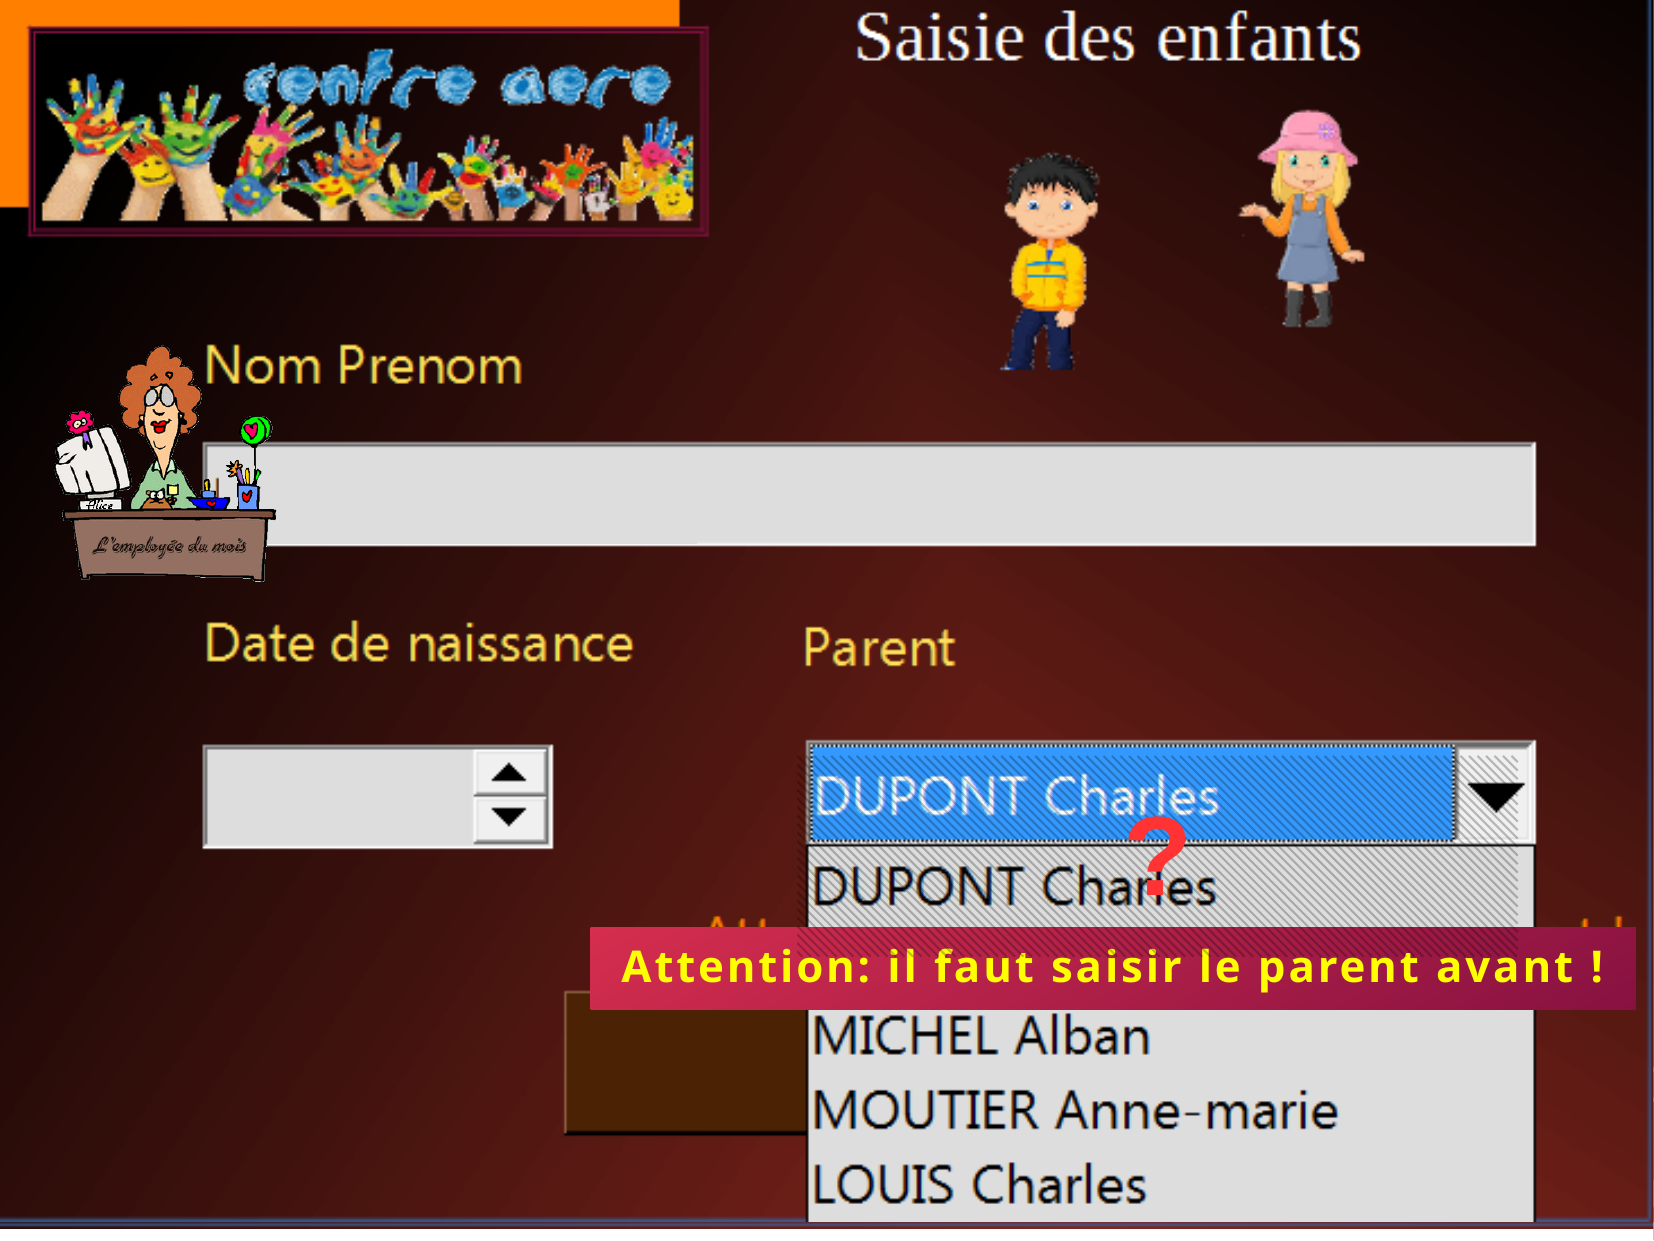

?
Attention: il faut saisir le parent avant !